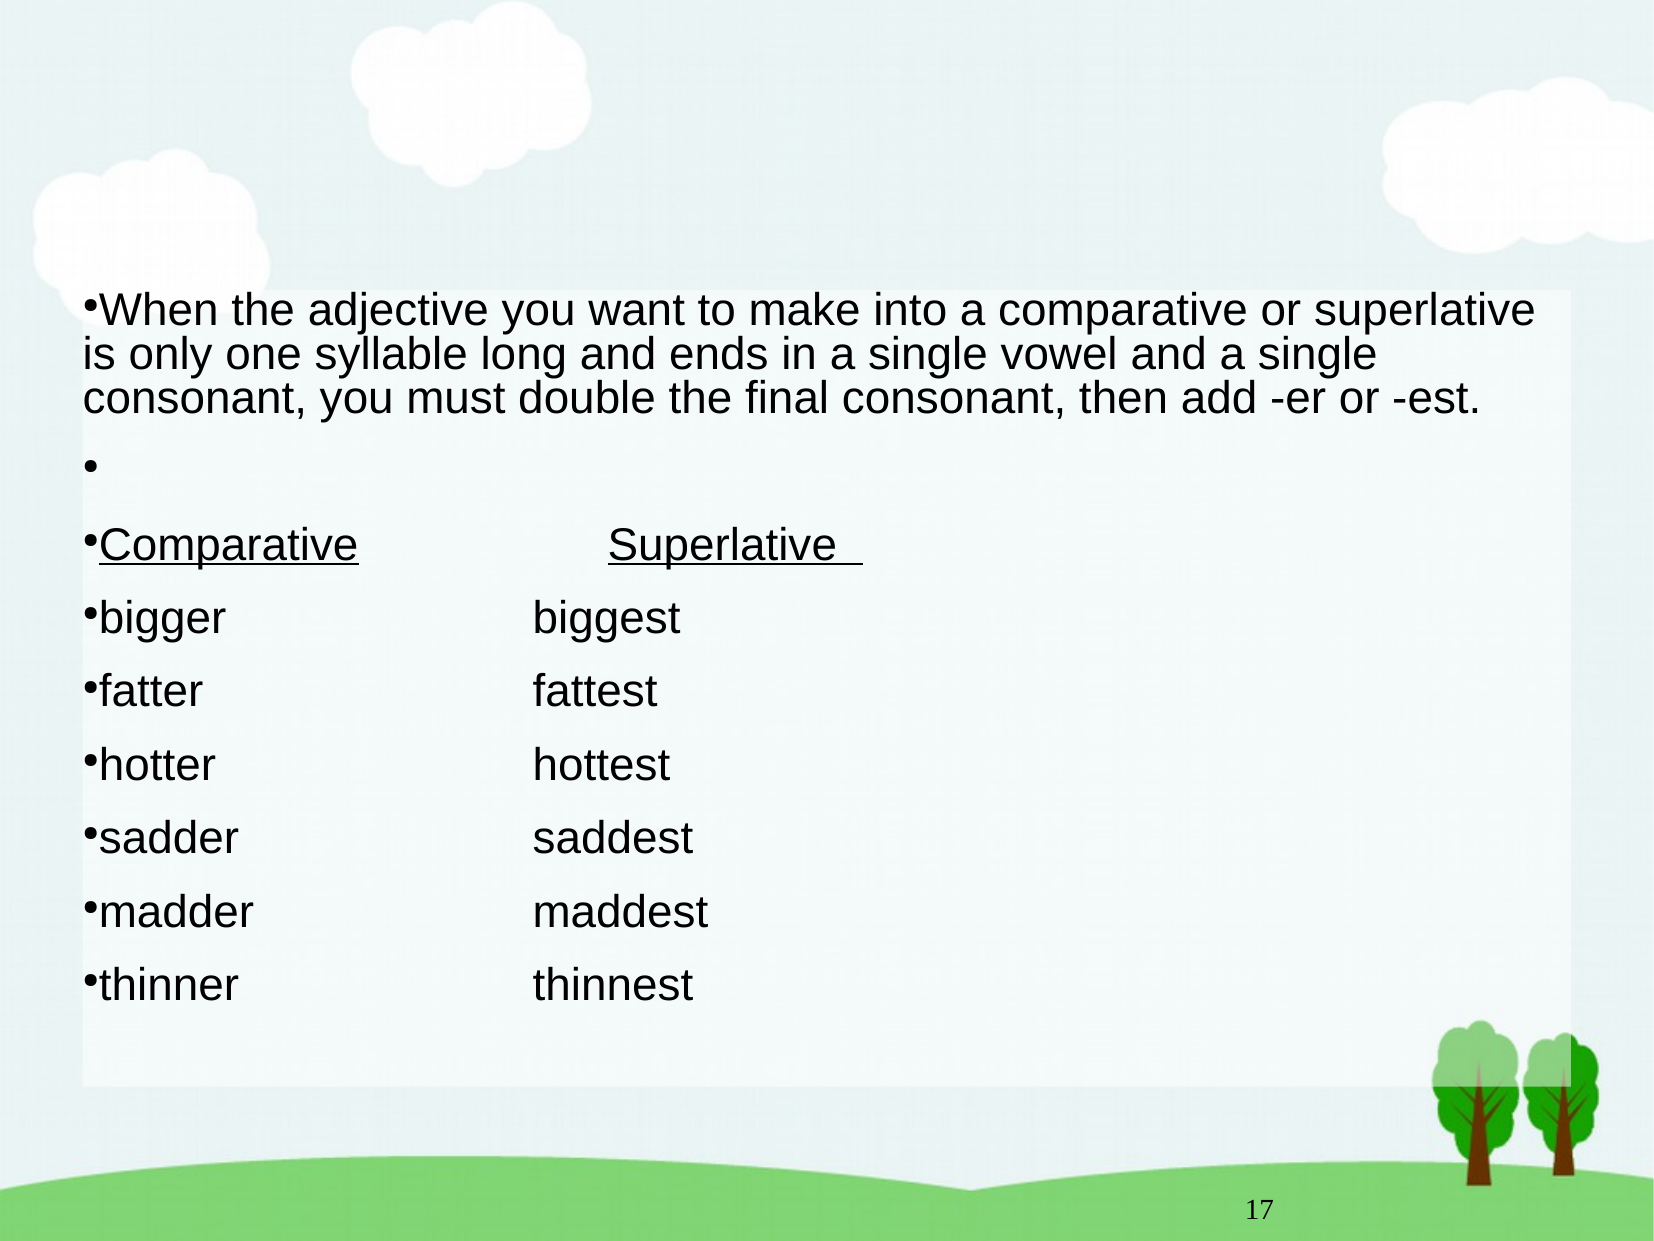

#
When the adjective you want to make into a comparative or superlative is only one syllable long and ends in a single vowel and a single consonant, you must double the final consonant, then add -er or -est.
Comparative				Superlative
bigger					biggest
fatter					fattest
hotter					hottest
sadder				saddest
madder 				maddest
thinner				thinnest